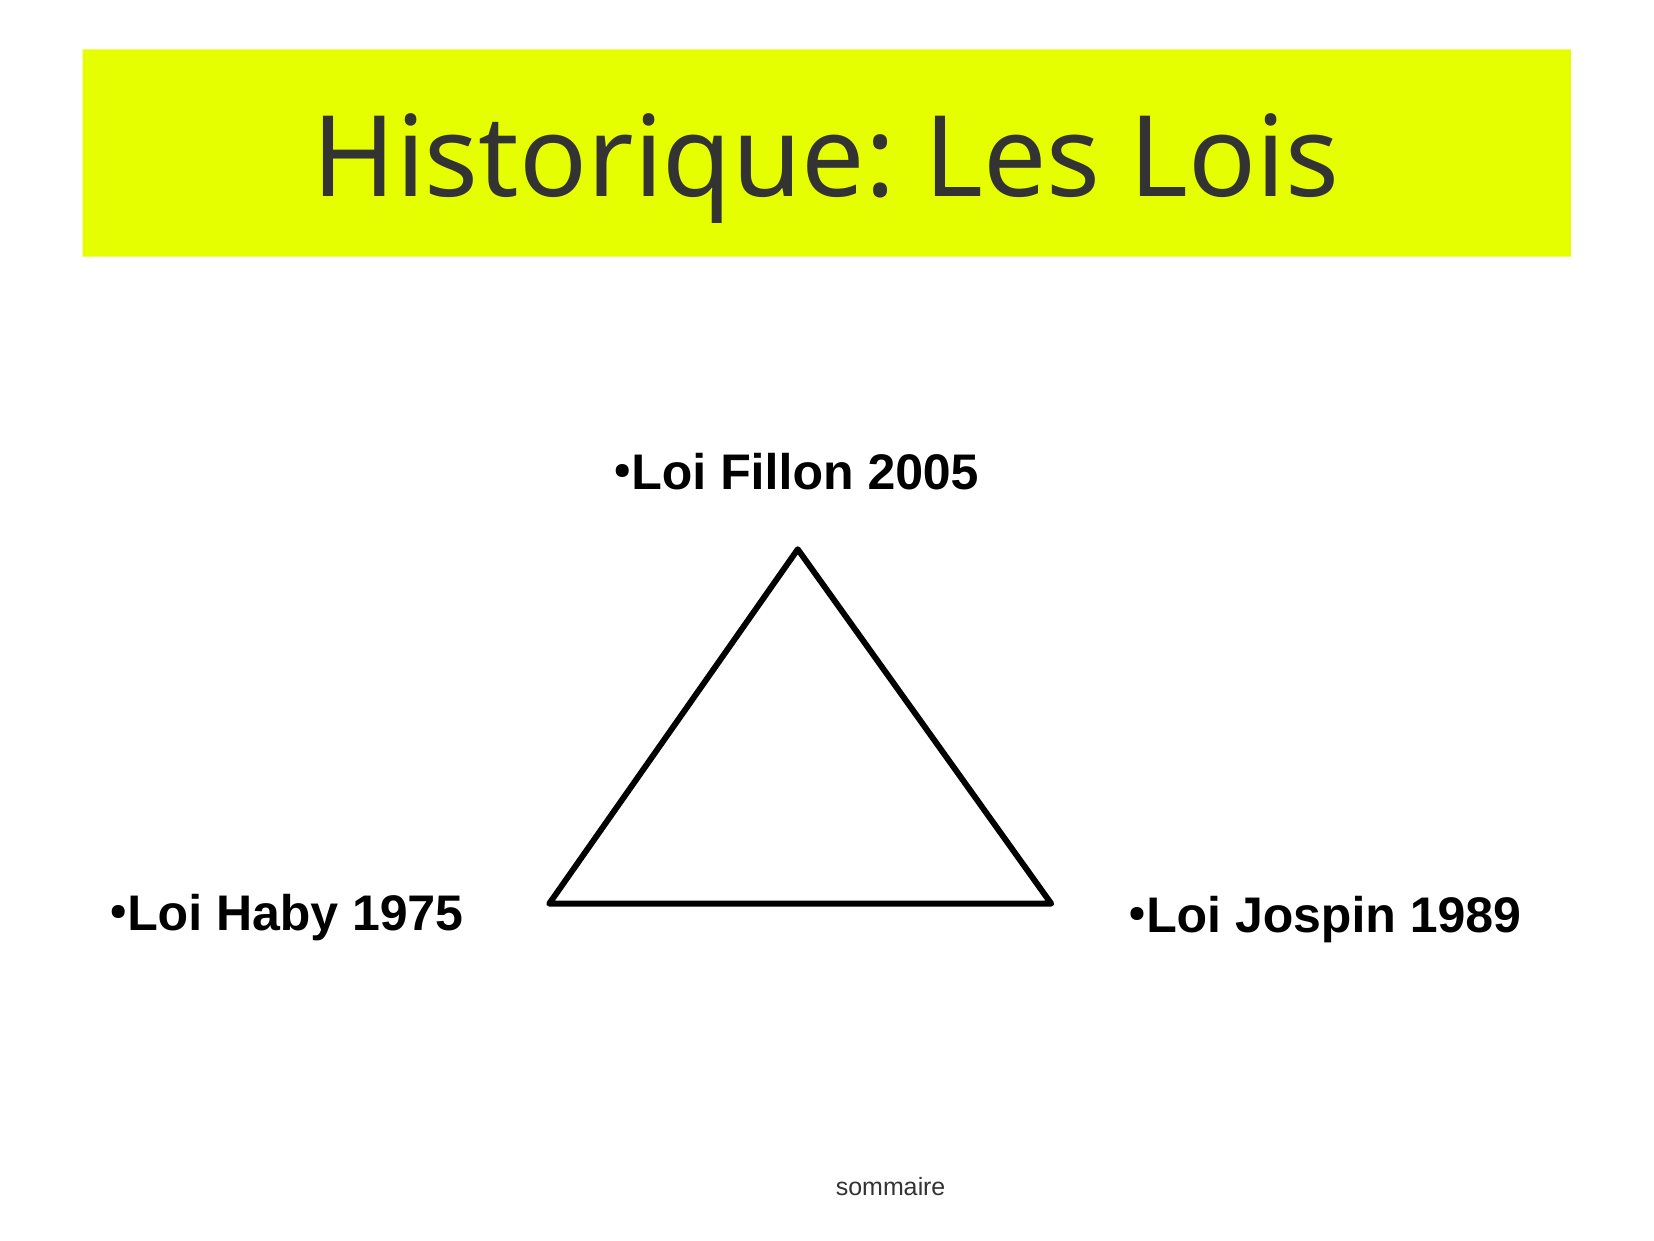

# Historique: Les Lois
Loi Fillon 2005
(contenus)
Loi Haby 1975
(élèves)
Loi Jospin 1989
(enseignants)
sommaire